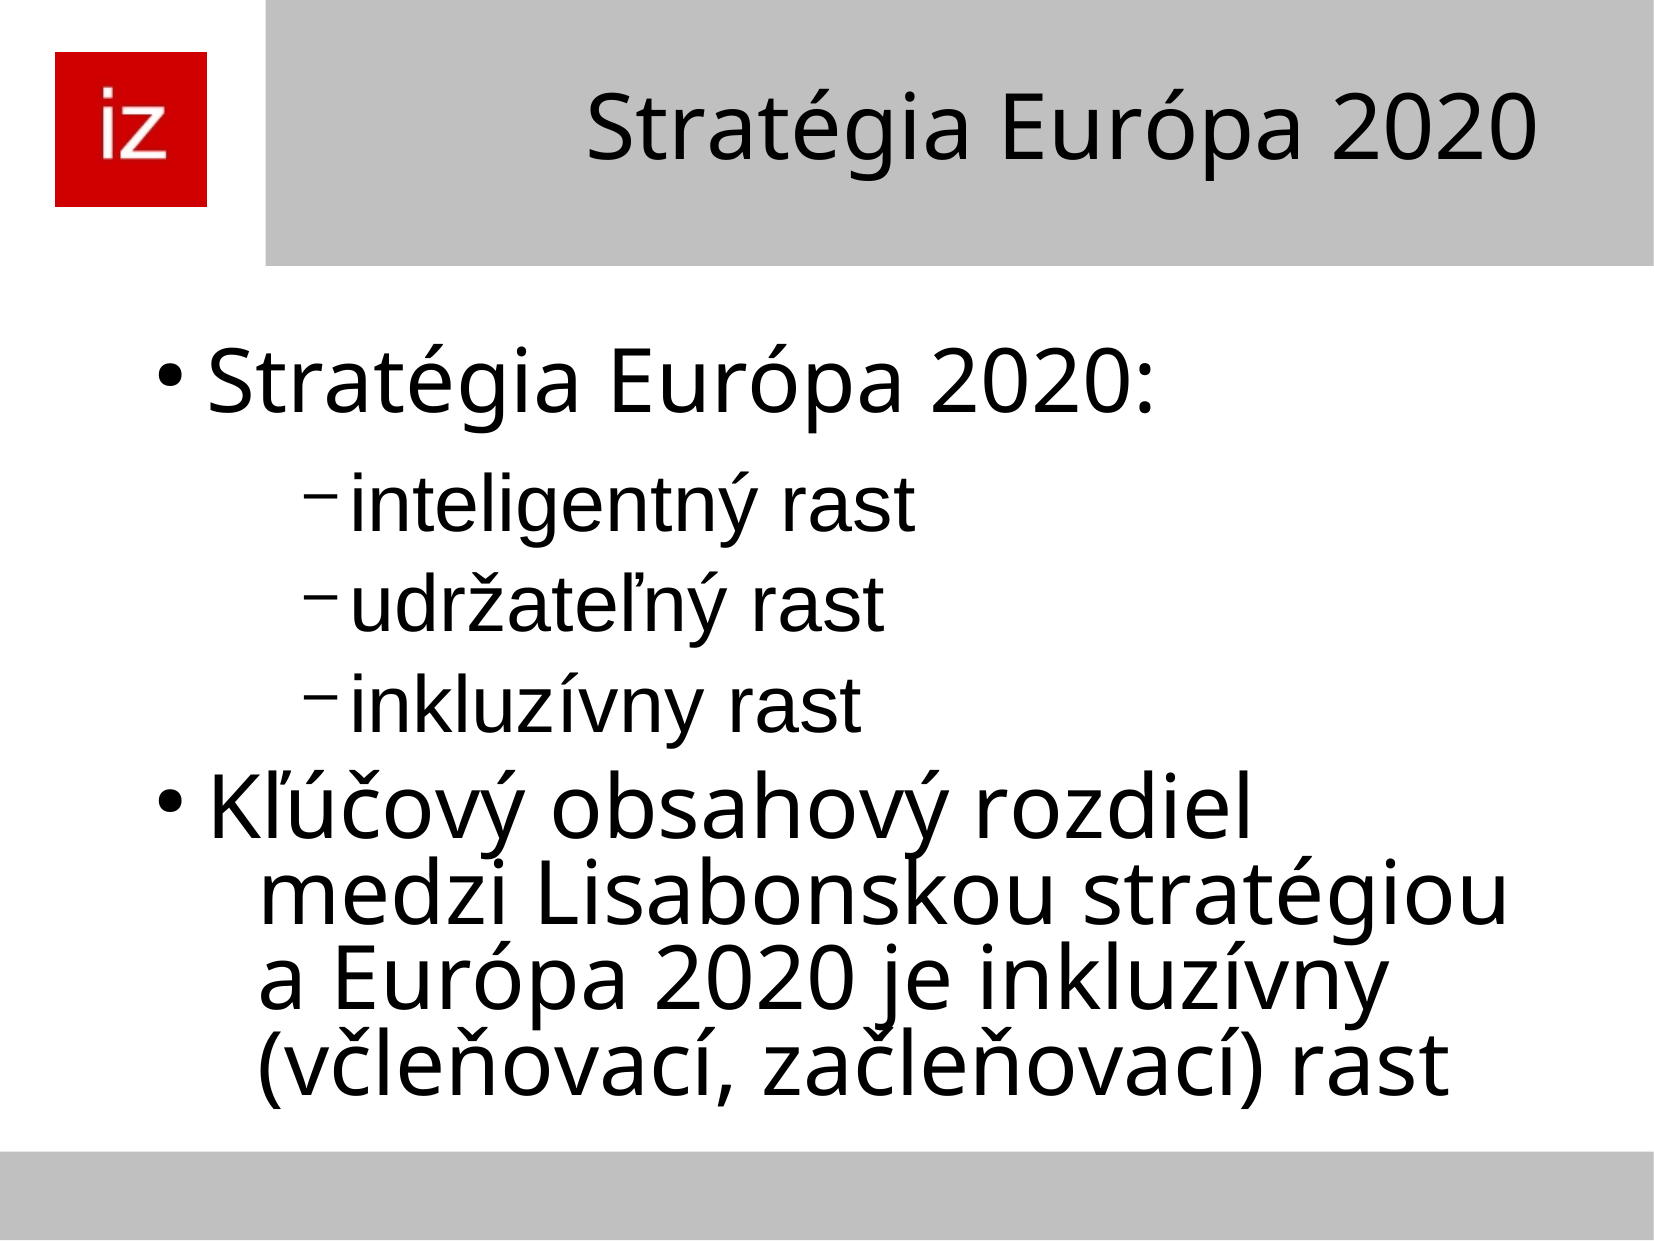

# Stratégia Európa 2020
Stratégia Európa 2020:
inteligentný rast
udržateľný rast
inkluzívny rast
Kľúčový obsahový rozdiel medzi Lisabonskou stratégiou a Európa 2020 je inkluzívny (včleňovací, začleňovací) rast